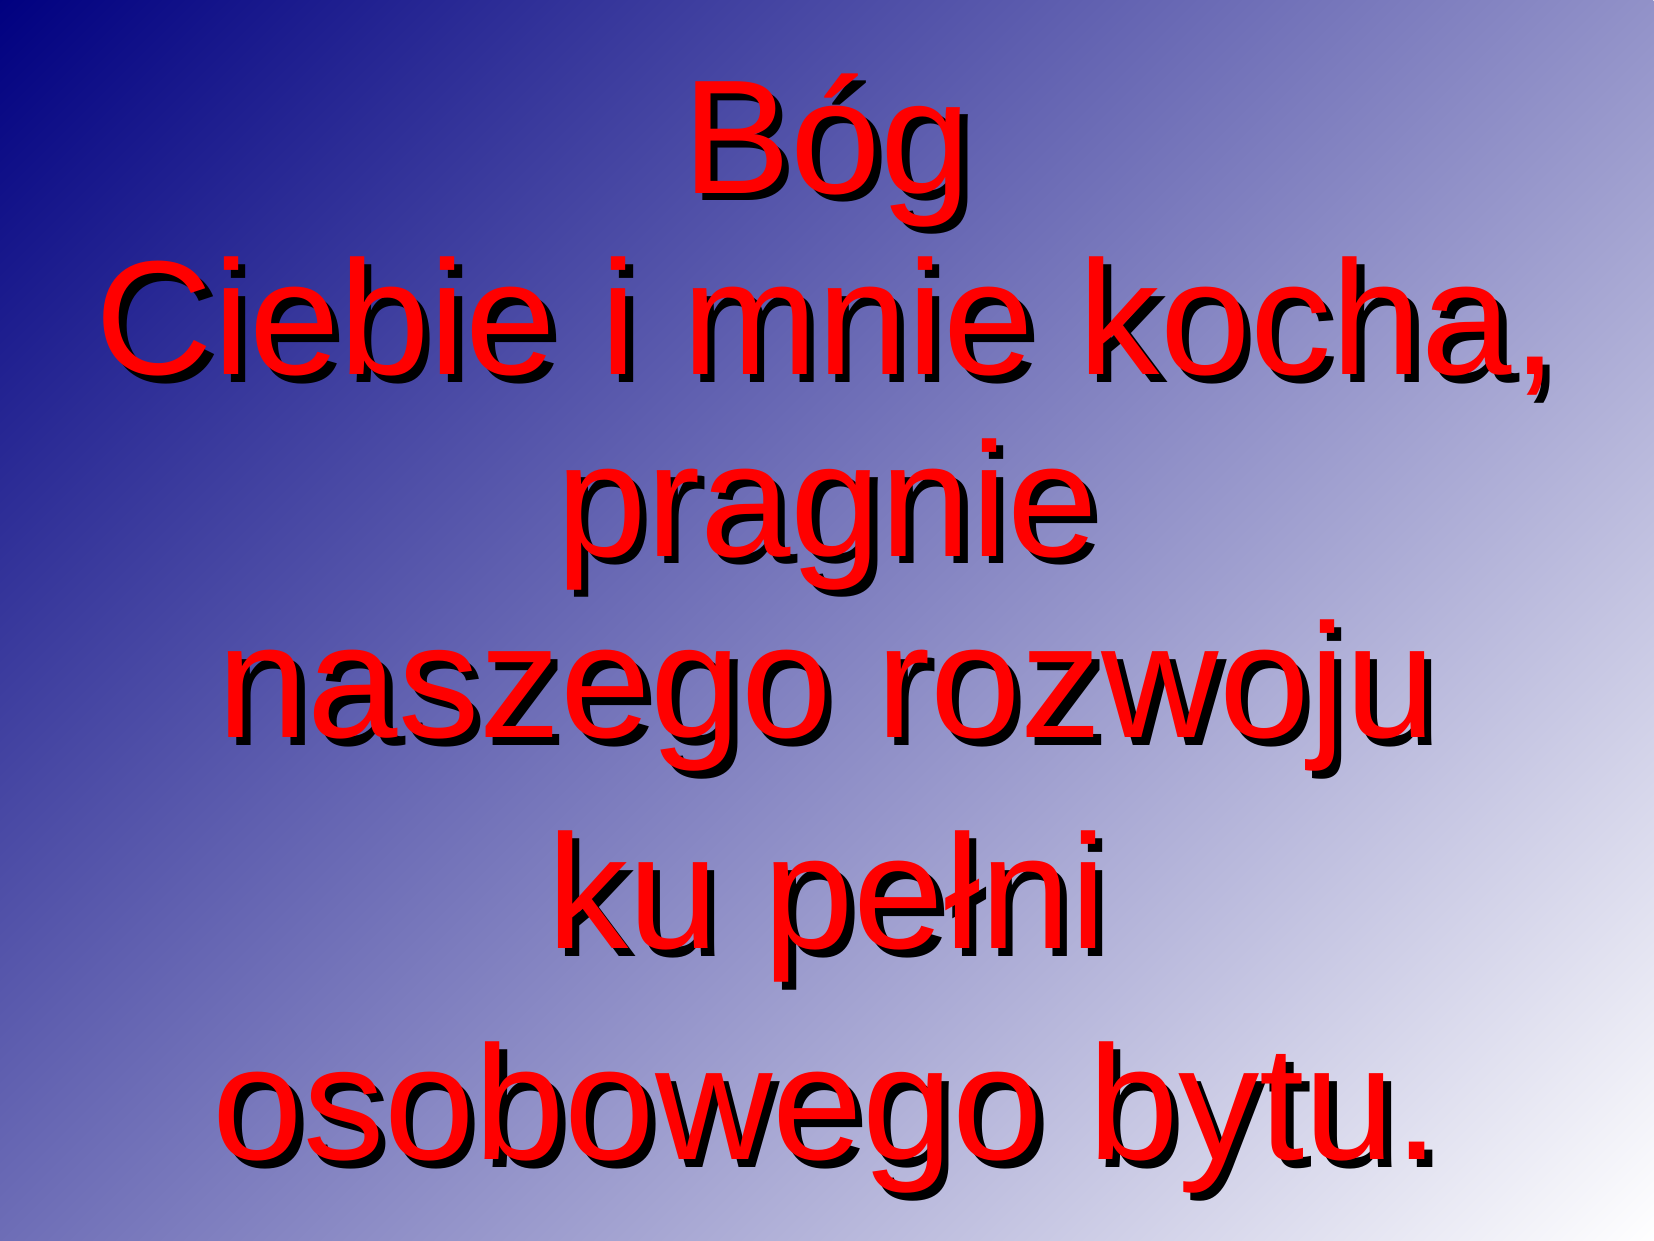

# Bóg
Ciebie i mnie kocha, pragnie
naszego rozwoju
ku pełni
osobowego bytu.